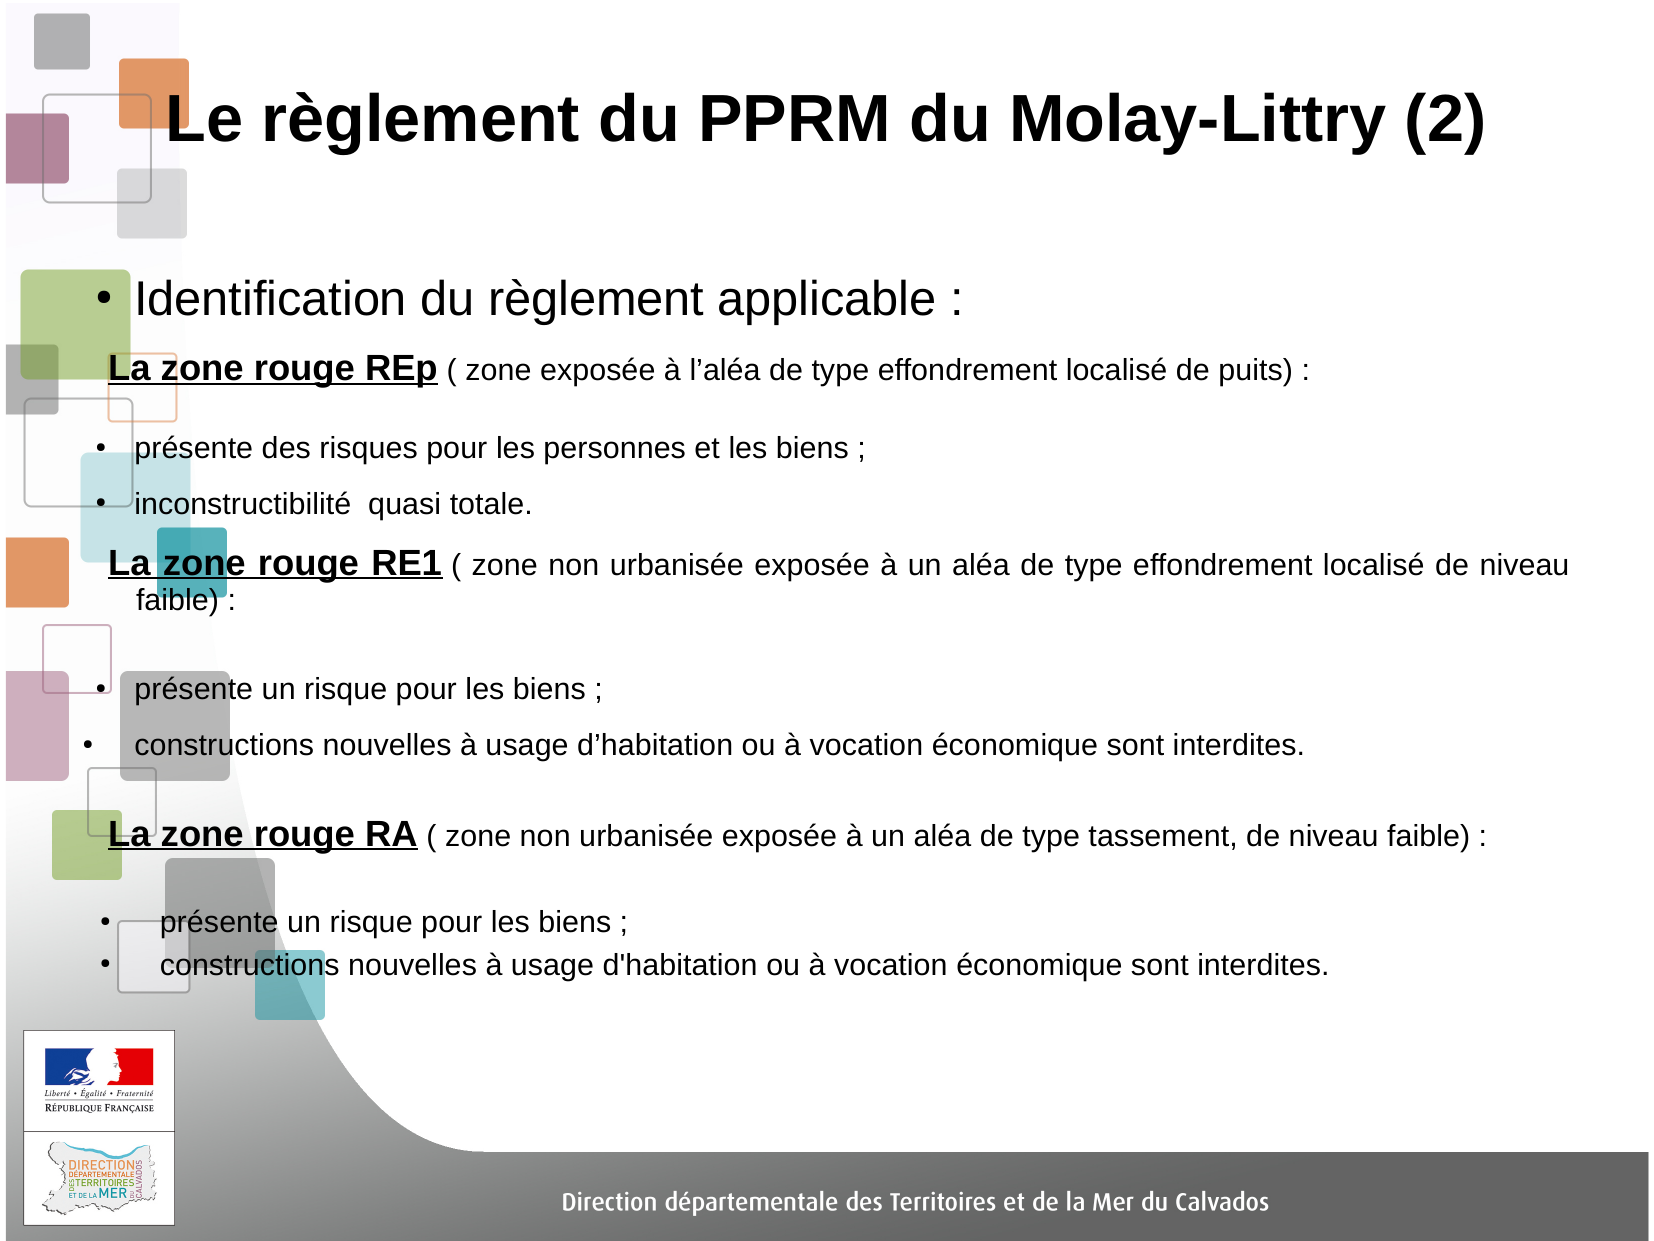

Le règlement du PPRM du Molay-Littry (2)
#
Identification du règlement applicable :
La zone rouge REp ( zone exposée à l’aléa de type effondrement localisé de puits) :
présente des risques pour les personnes et les biens ;
inconstructibilité quasi totale.
La zone rouge RE1 ( zone non urbanisée exposée à un aléa de type effondrement localisé de niveau faible) :
présente un risque pour les biens ;
constructions nouvelles à usage d’habitation ou à vocation économique sont interdites.
La zone rouge RA ( zone non urbanisée exposée à un aléa de type tassement, de niveau faible) :
présente un risque pour les biens ;
constructions nouvelles à usage d'habitation ou à vocation économique sont interdites.